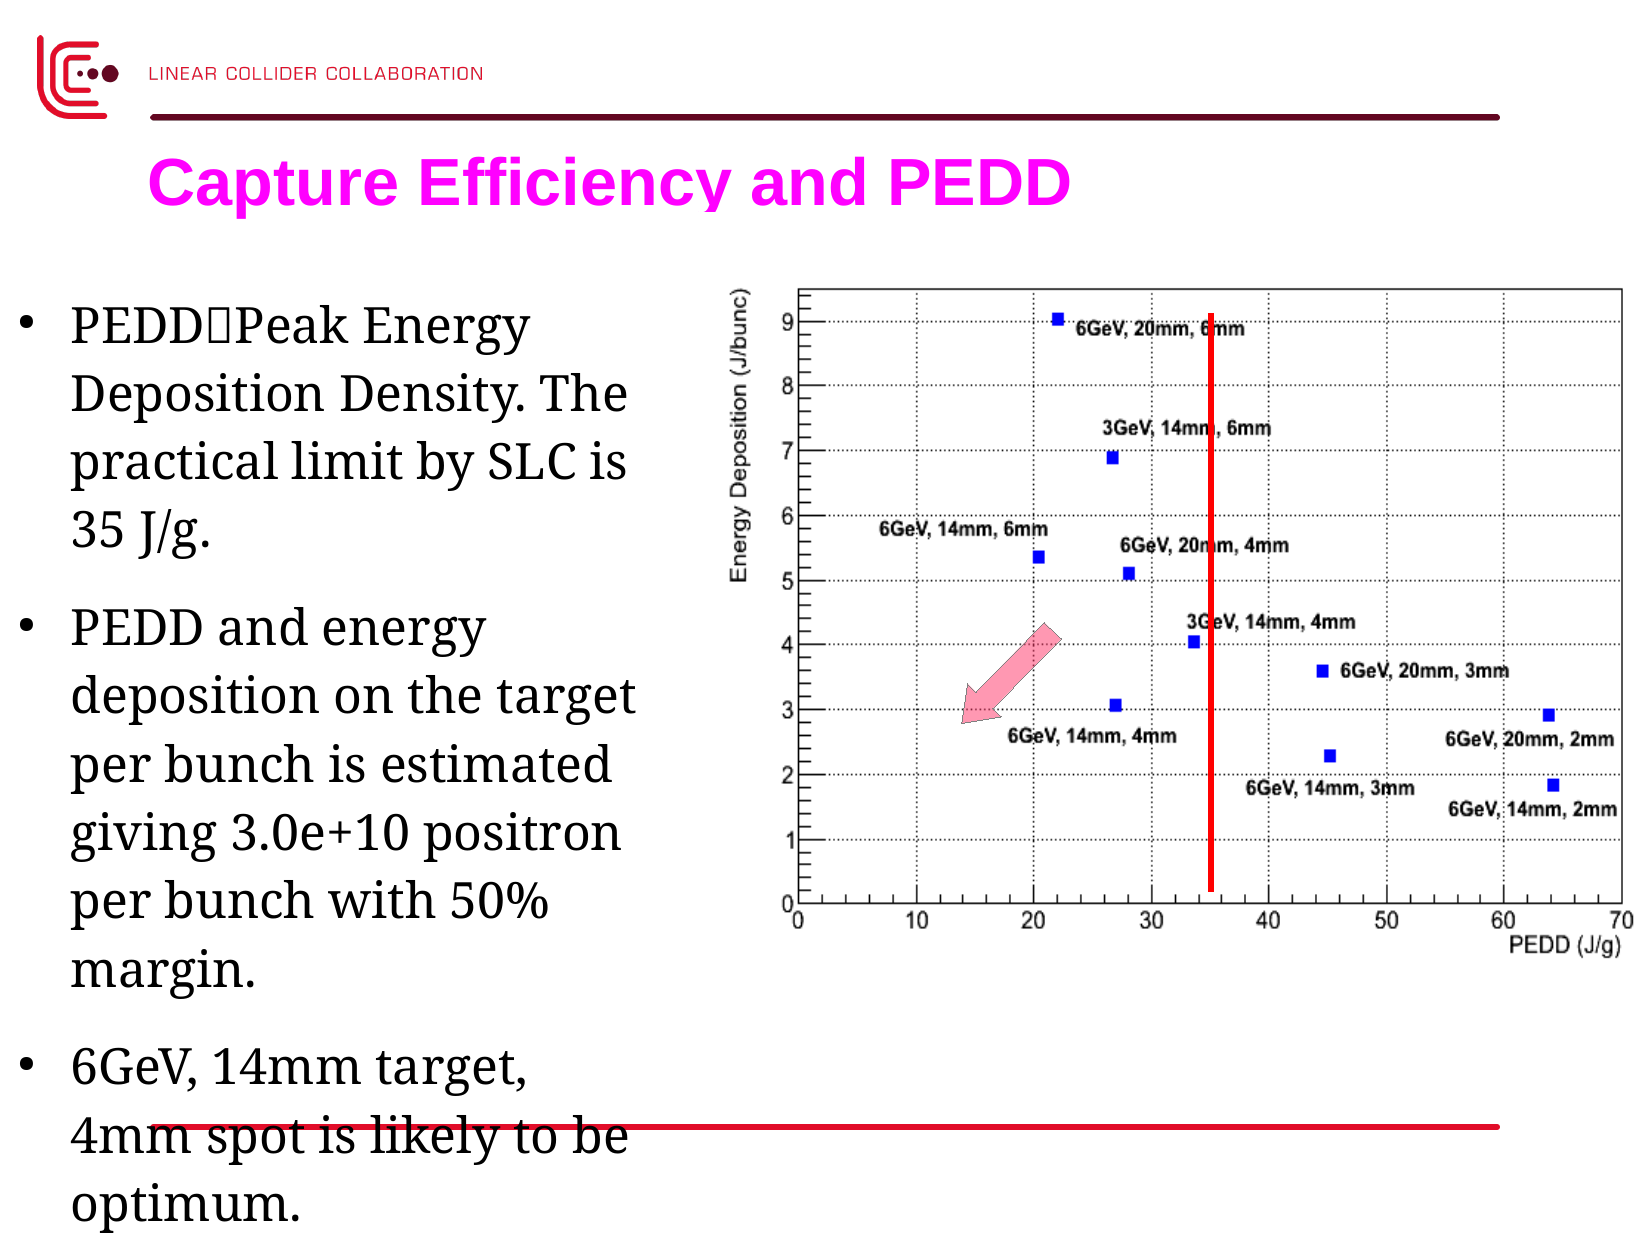

# Capture Efficiency and PEDD
PEDD：Peak Energy Deposition Density. The practical limit by SLC is 35 J/g.
PEDD and energy deposition on the target per bunch is estimated giving 3.0e+10 positron per bunch with 50% margin.
6GeV, 14mm target, 4mm spot is likely to be optimum.